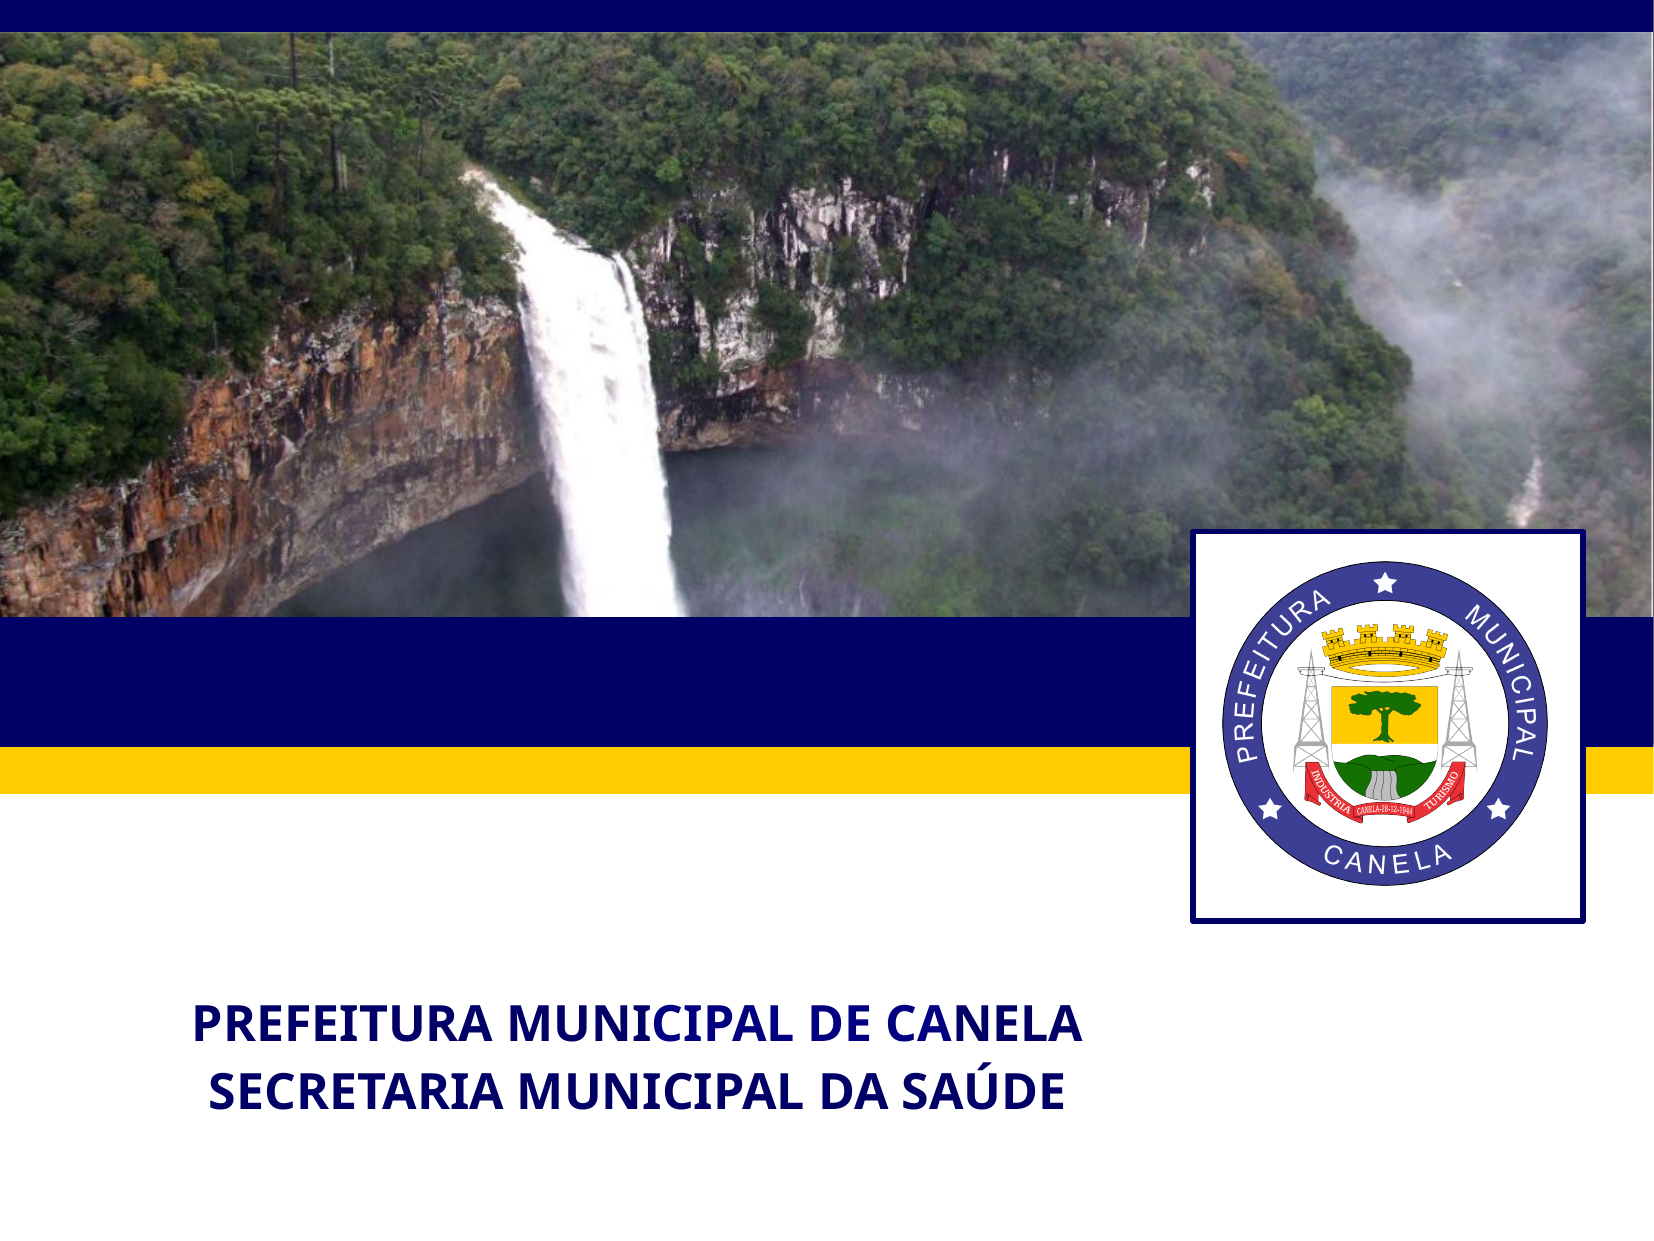

PREFEITURA MUNICIPAL DE CANELA
SECRETARIA MUNICIPAL DA SAÚDE